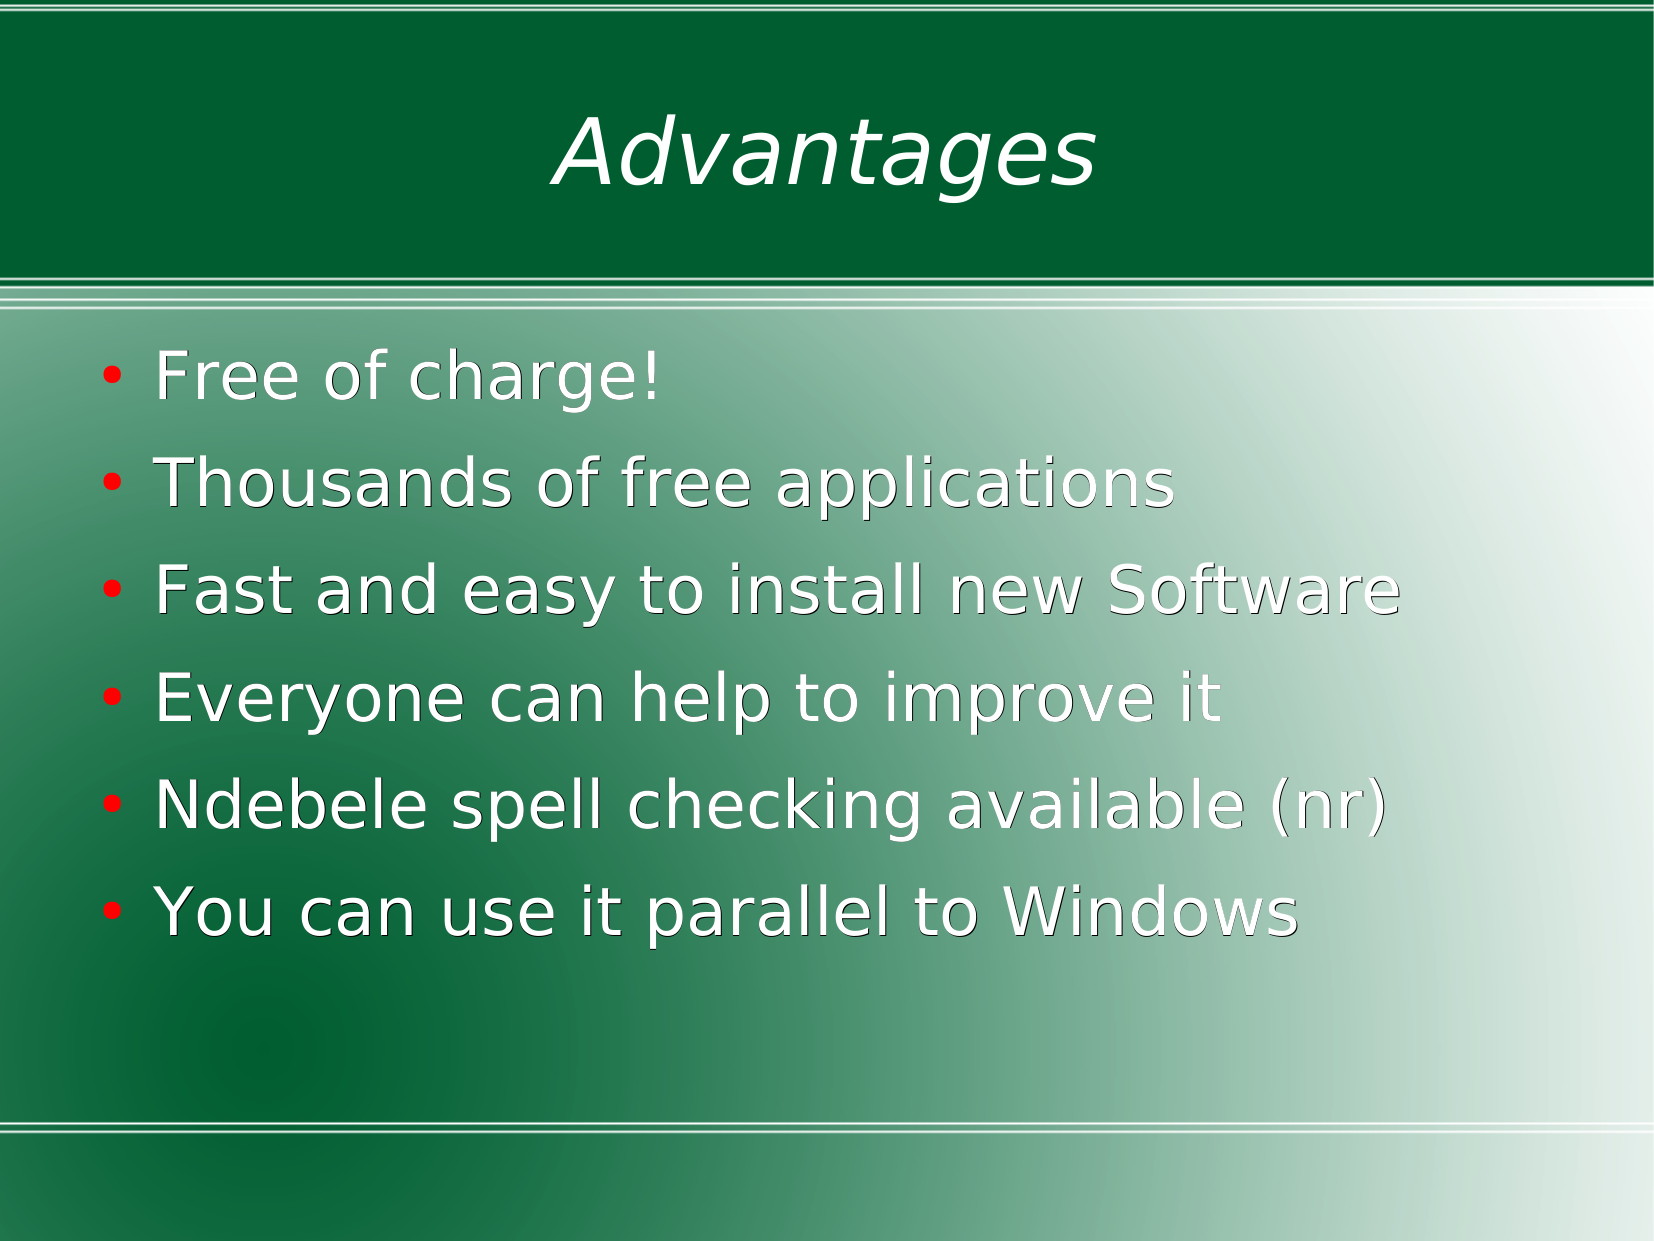

# Advantages
Free of charge!
Thousands of free applications
Fast and easy to install new Software
Everyone can help to improve it
Ndebele spell checking available (nr)
You can use it parallel to Windows